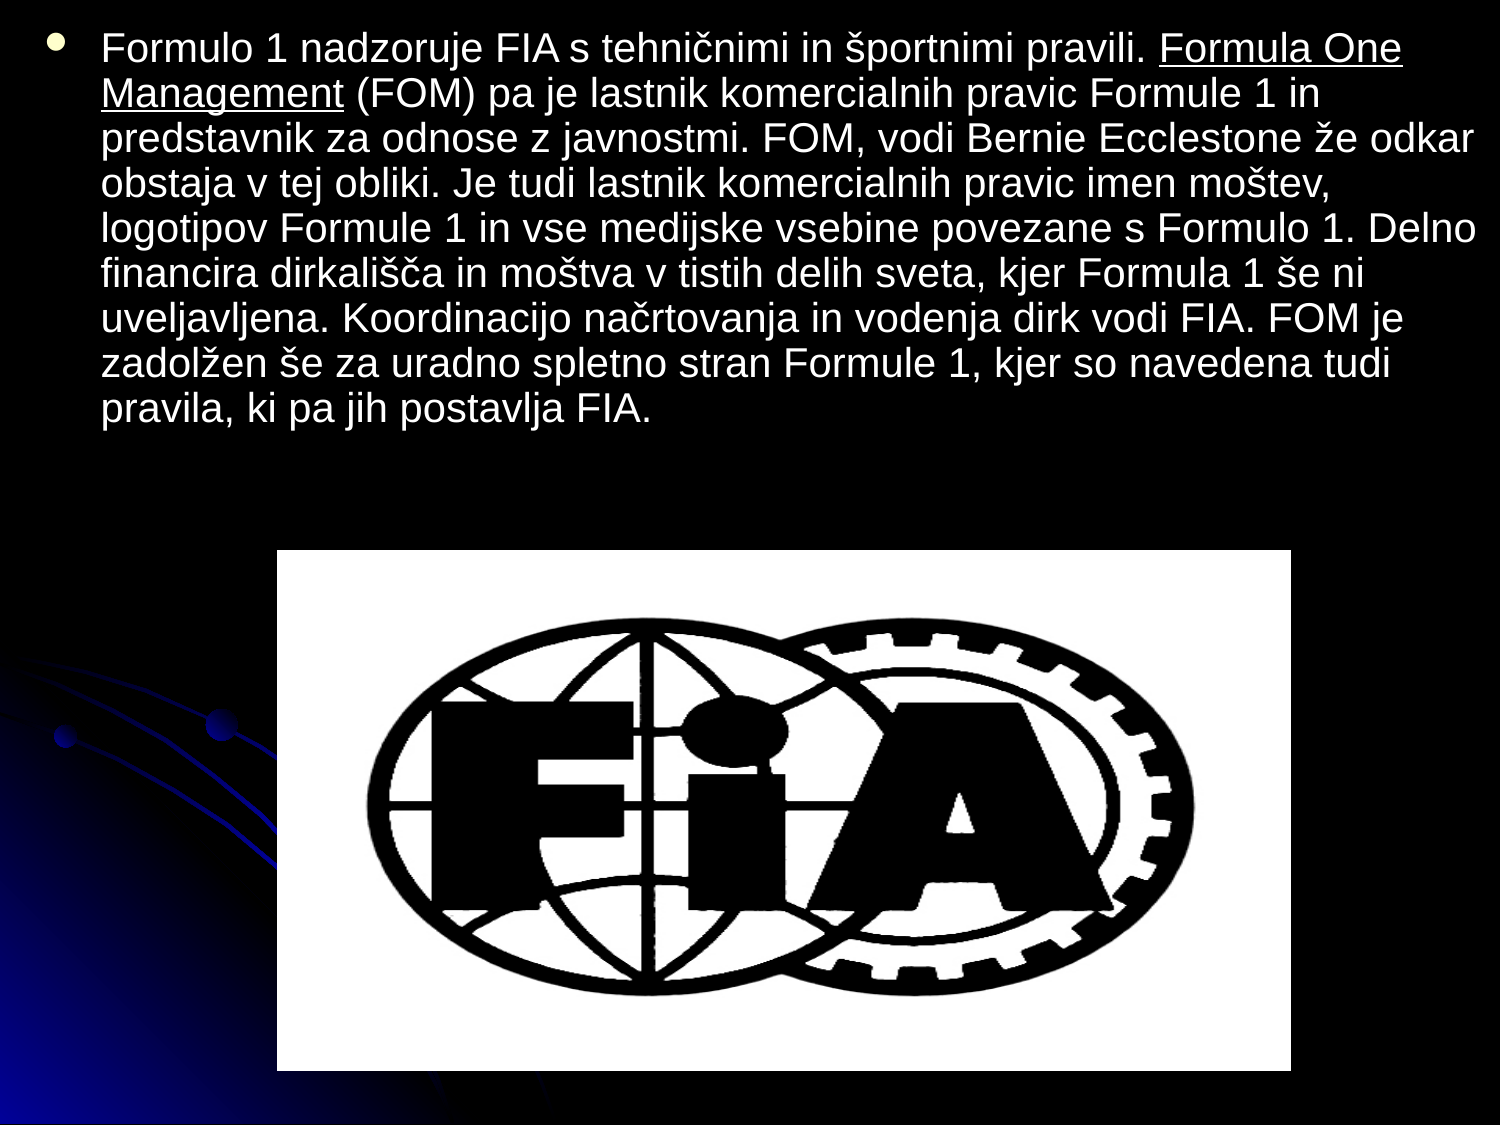

# Formulo 1 nadzoruje FIA s tehničnimi in športnimi pravili. Formula One Management (FOM) pa je lastnik komercialnih pravic Formule 1 in predstavnik za odnose z javnostmi. FOM, vodi Bernie Ecclestone že odkar obstaja v tej obliki. Je tudi lastnik komercialnih pravic imen moštev, logotipov Formule 1 in vse medijske vsebine povezane s Formulo 1. Delno financira dirkališča in moštva v tistih delih sveta, kjer Formula 1 še ni uveljavljena. Koordinacijo načrtovanja in vodenja dirk vodi FIA. FOM je zadolžen še za uradno spletno stran Formule 1, kjer so navedena tudi pravila, ki pa jih postavlja FIA.